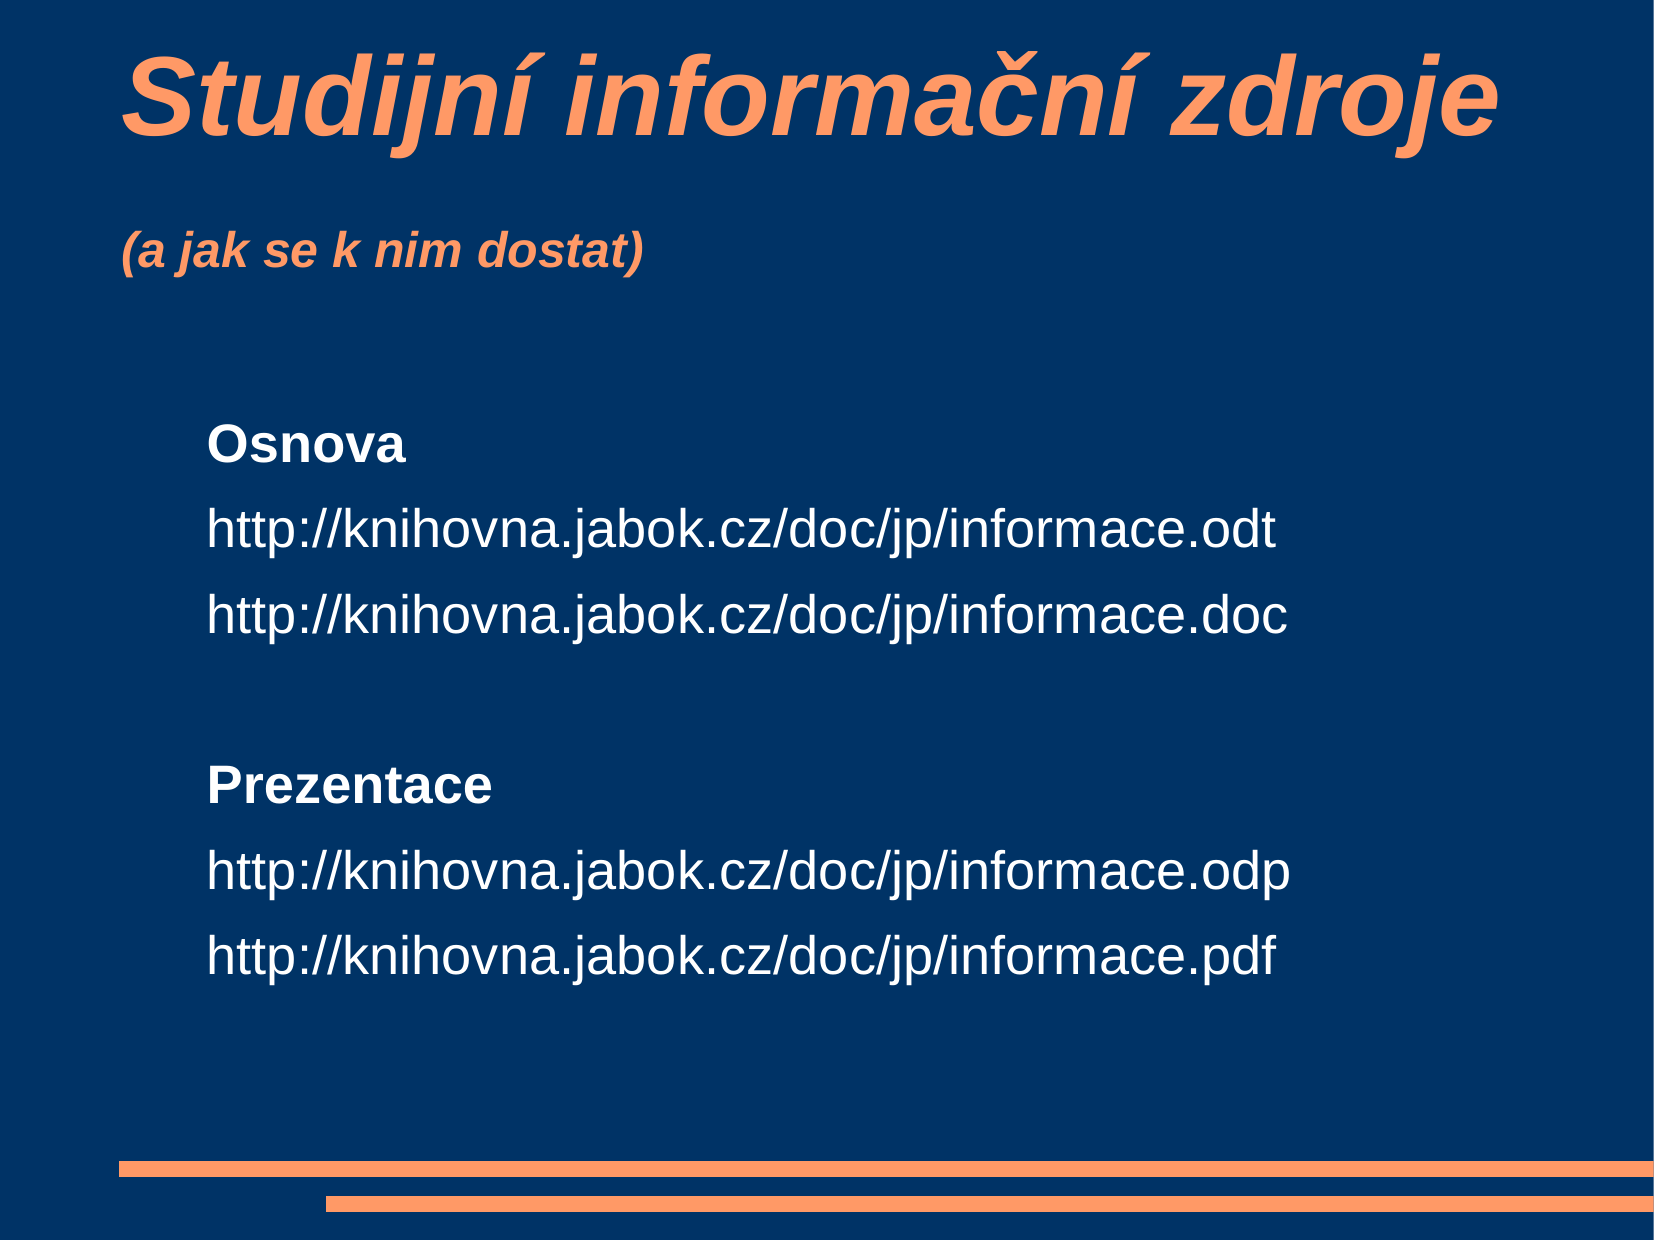

# Studijní informační zdroje (a jak se k nim dostat)
Osnova
http://knihovna.jabok.cz/doc/jp/informace.odt
http://knihovna.jabok.cz/doc/jp/informace.doc
Prezentace
http://knihovna.jabok.cz/doc/jp/informace.odp
http://knihovna.jabok.cz/doc/jp/informace.pdf